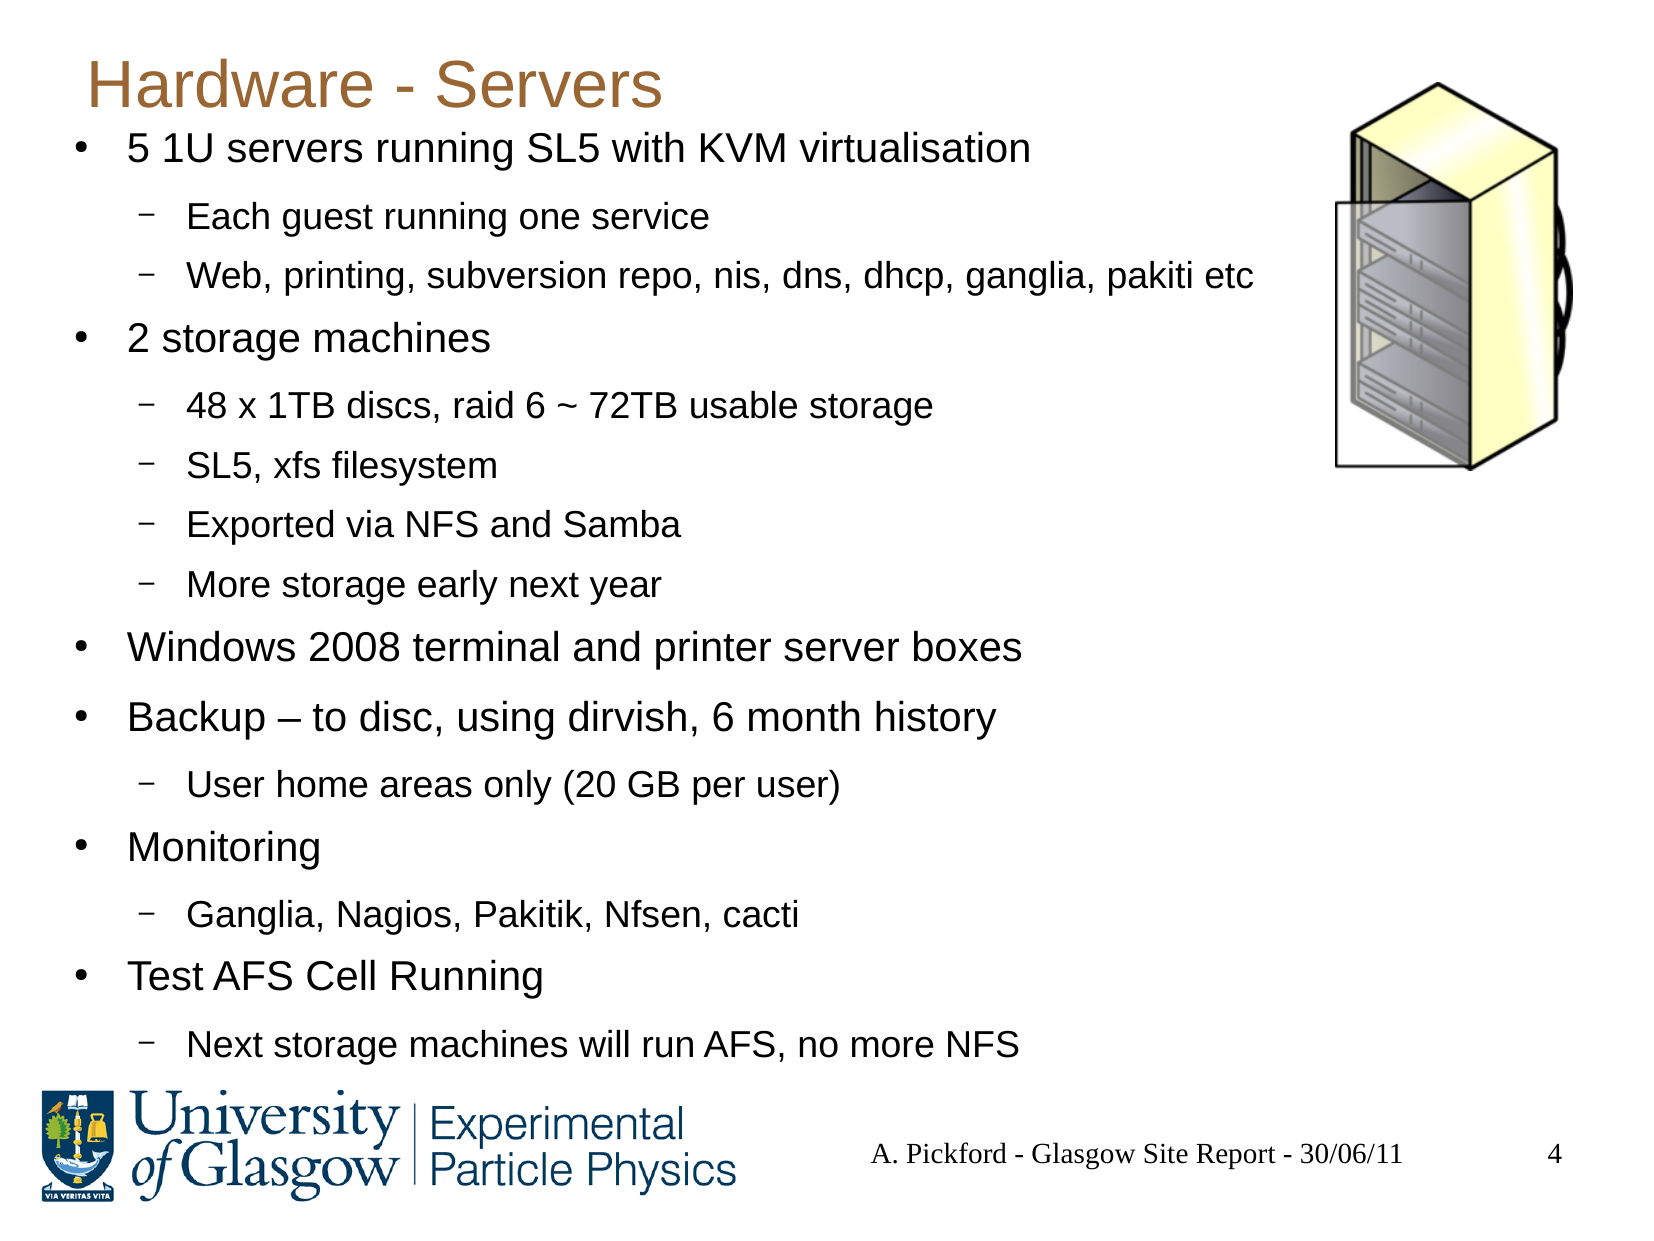

# Hardware - Servers
5 1U servers running SL5 with KVM virtualisation
Each guest running one service
Web, printing, subversion repo, nis, dns, dhcp, ganglia, pakiti etc
2 storage machines
48 x 1TB discs, raid 6 ~ 72TB usable storage
SL5, xfs filesystem
Exported via NFS and Samba
More storage early next year
Windows 2008 terminal and printer server boxes
Backup – to disc, using dirvish, 6 month history
User home areas only (20 GB per user)
Monitoring
Ganglia, Nagios, Pakitik, Nfsen, cacti
Test AFS Cell Running
Next storage machines will run AFS, no more NFS
A. Pickford - Glasgow Site Report - 30/06/11
4